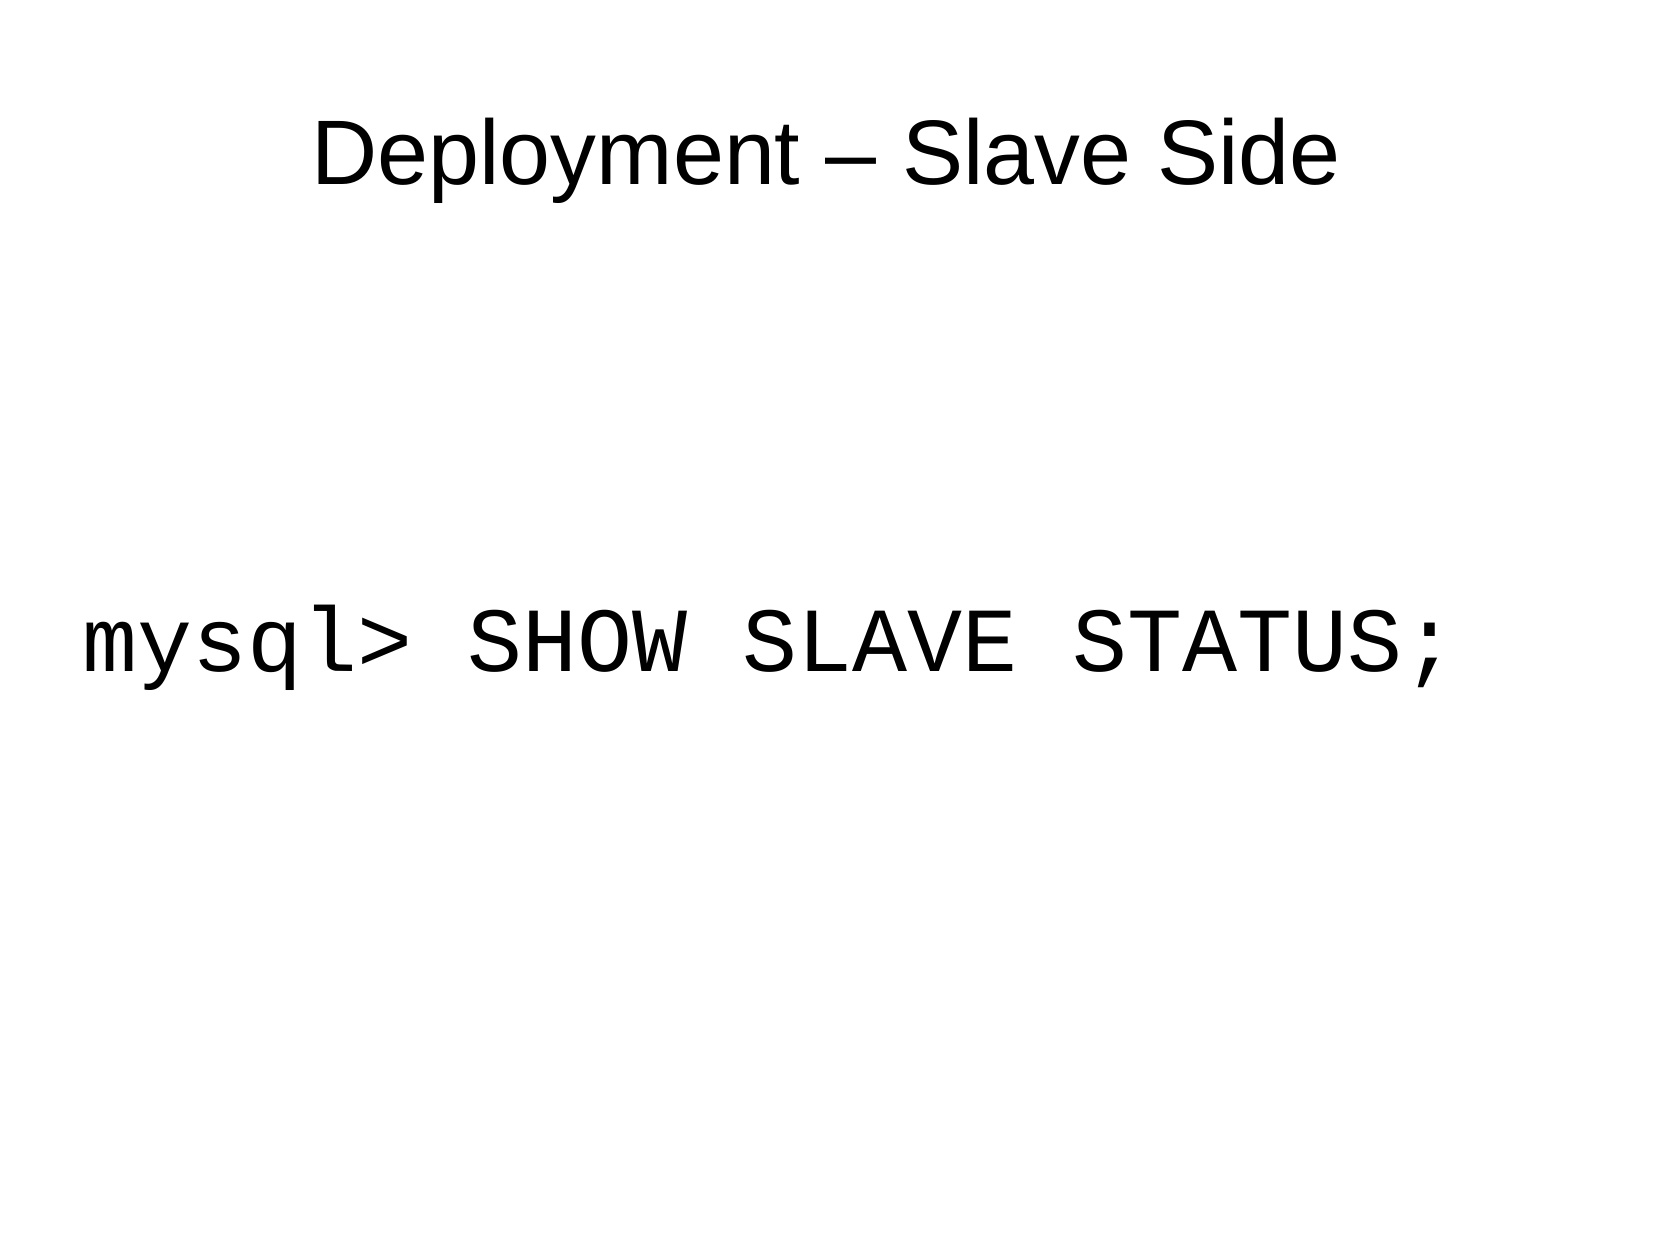

# Deployment – Slave Side
mysql> SHOW SLAVE STATUS;